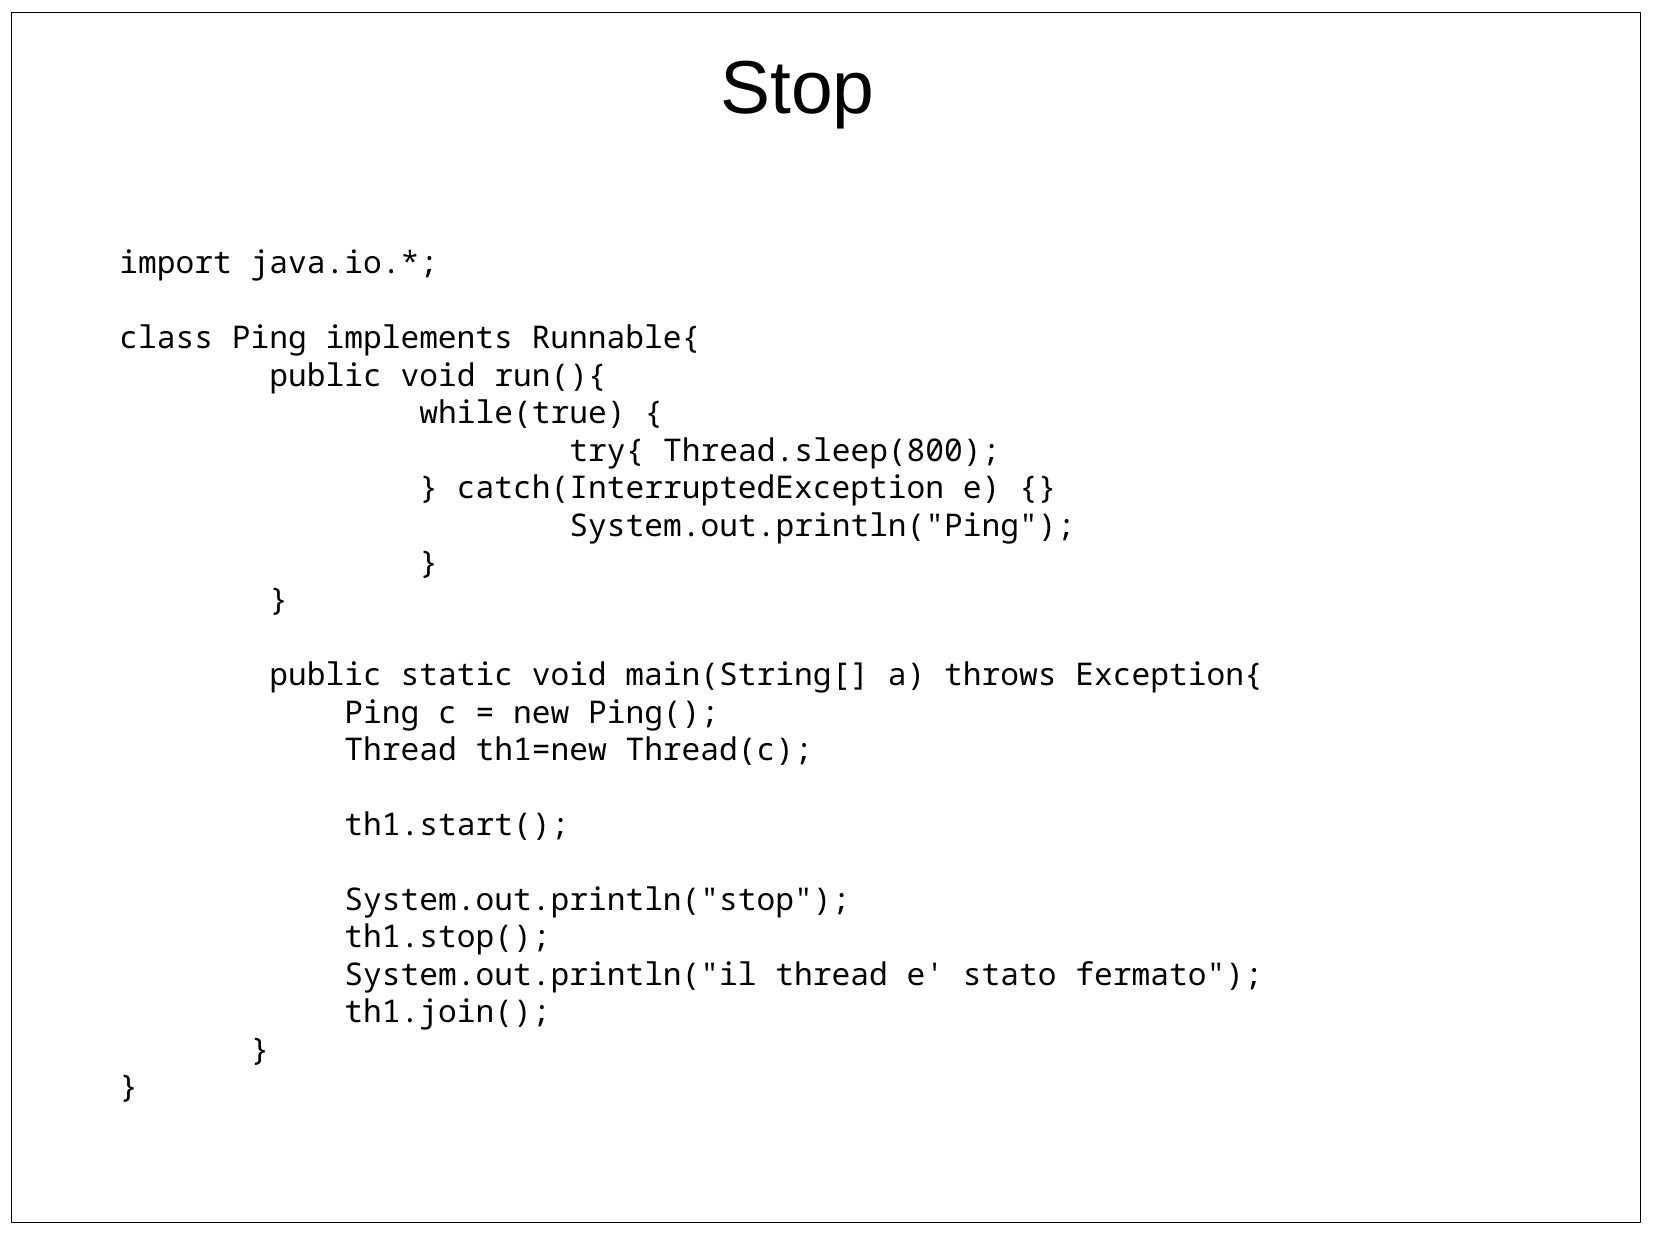

Stop
import java.io.*;
class Ping implements Runnable{
	 public void run(){
 while(true) {
 try{ Thread.sleep(800);
			 } catch(InterruptedException e) {}
 System.out.println("Ping");
 }
	 }
	 public static void main(String[] a) throws Exception{
		 	Ping c = new Ping();
 	 		Thread th1=new Thread(c);
			th1.start();
			System.out.println("stop");
			th1.stop();
 			System.out.println("il thread e' stato fermato");
			th1.join();
	 }
}